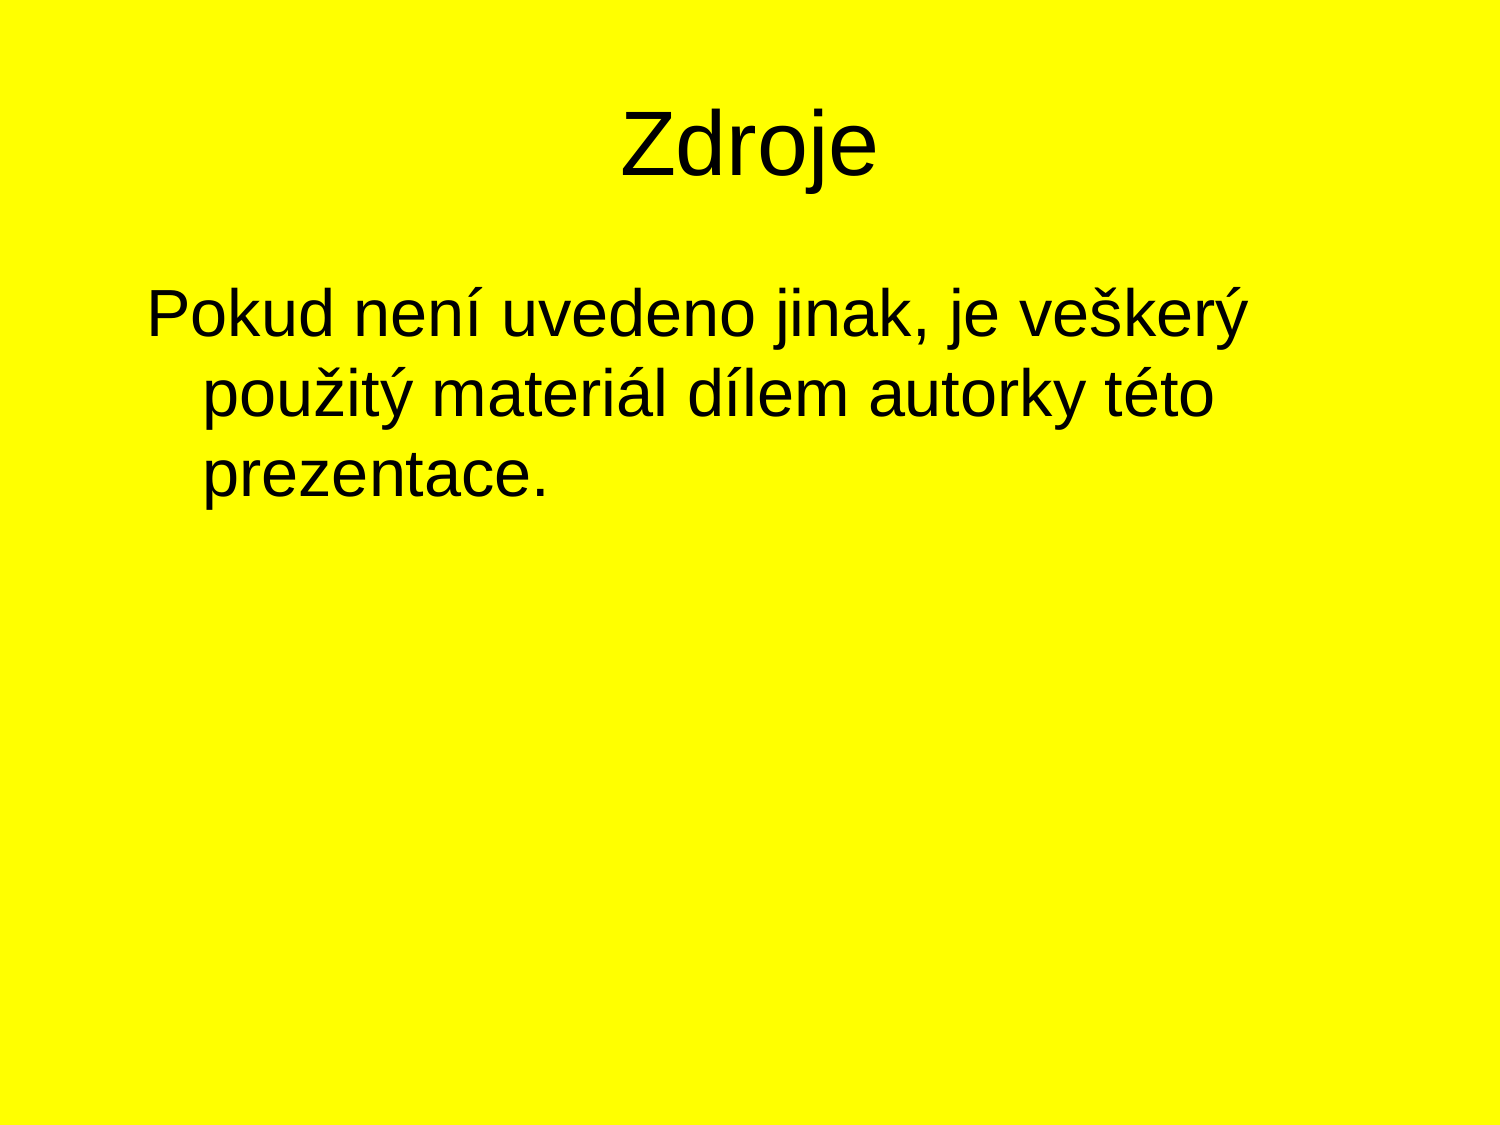

# Zdroje
Pokud není uvedeno jinak, je veškerý použitý materiál dílem autorky této prezentace.